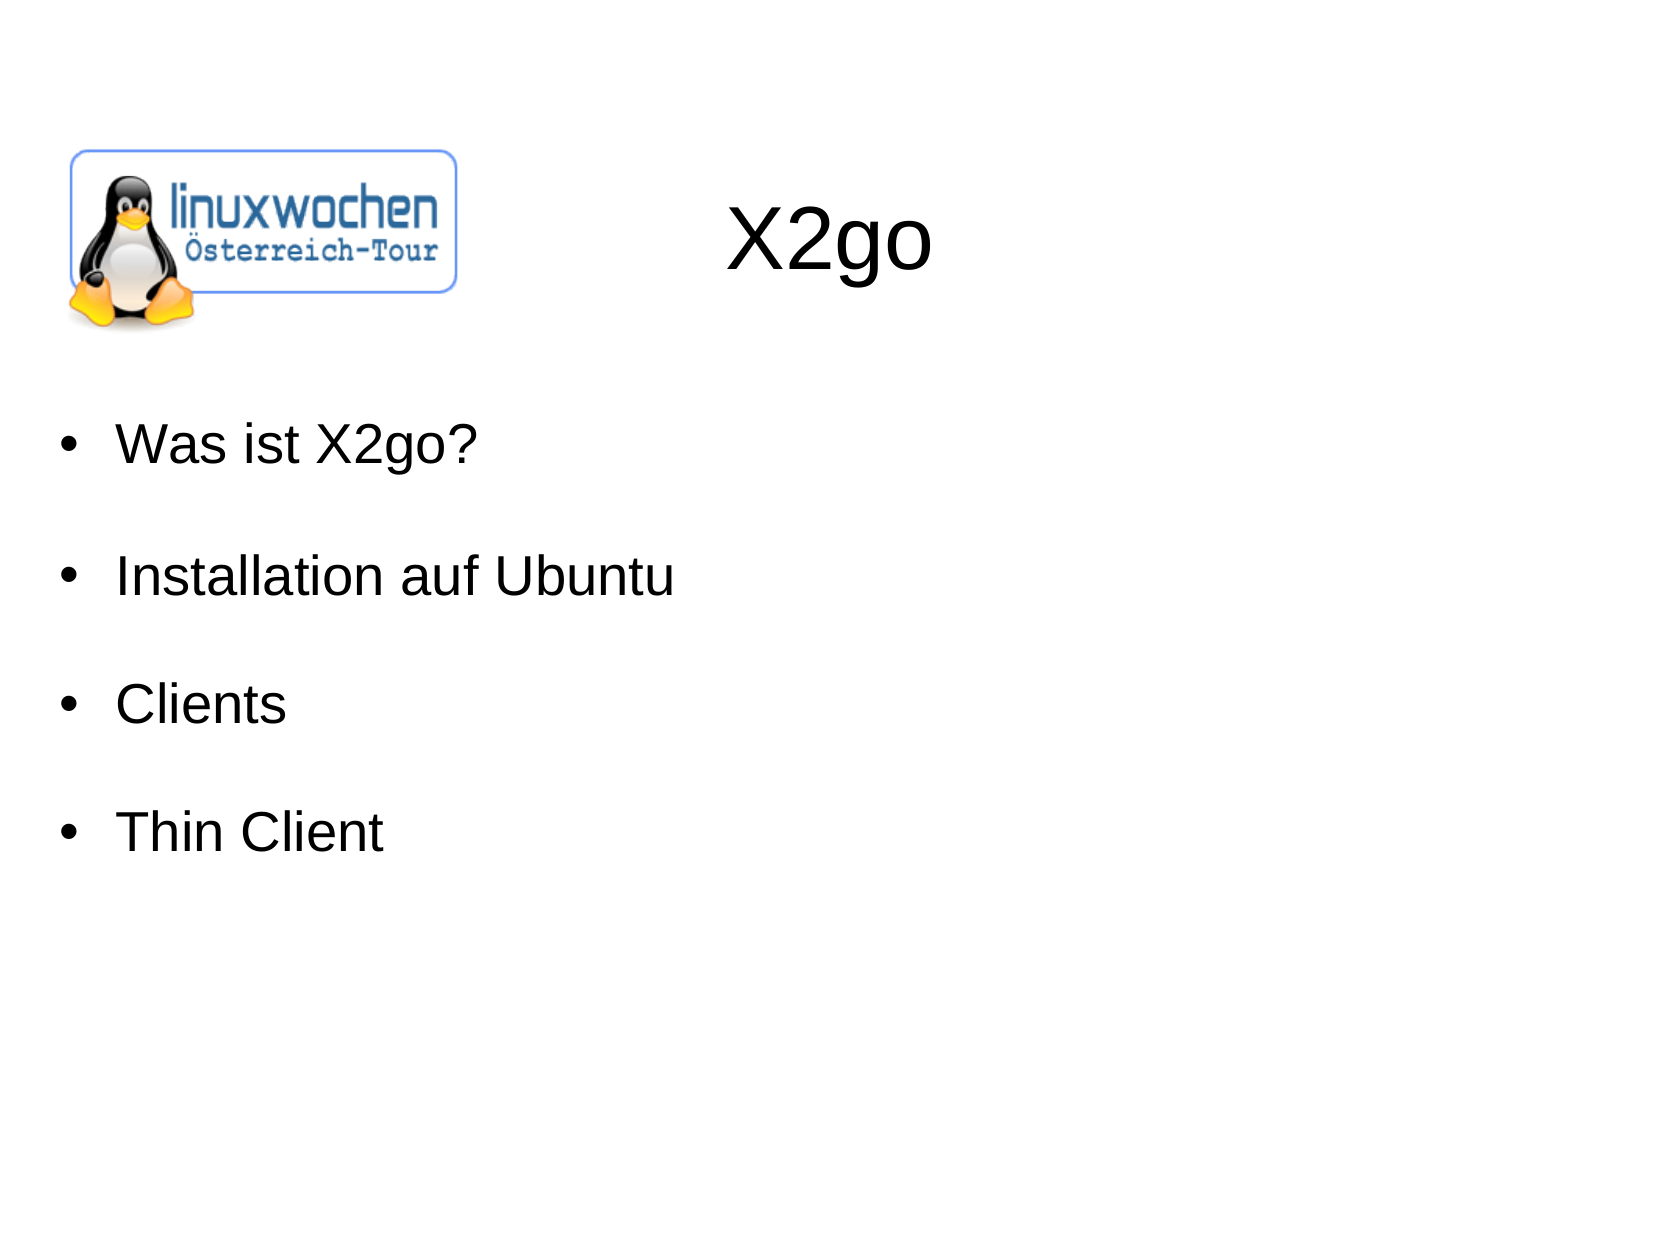

# X2go
Was ist X2go?
Installation auf Ubuntu
Clients
Thin Client